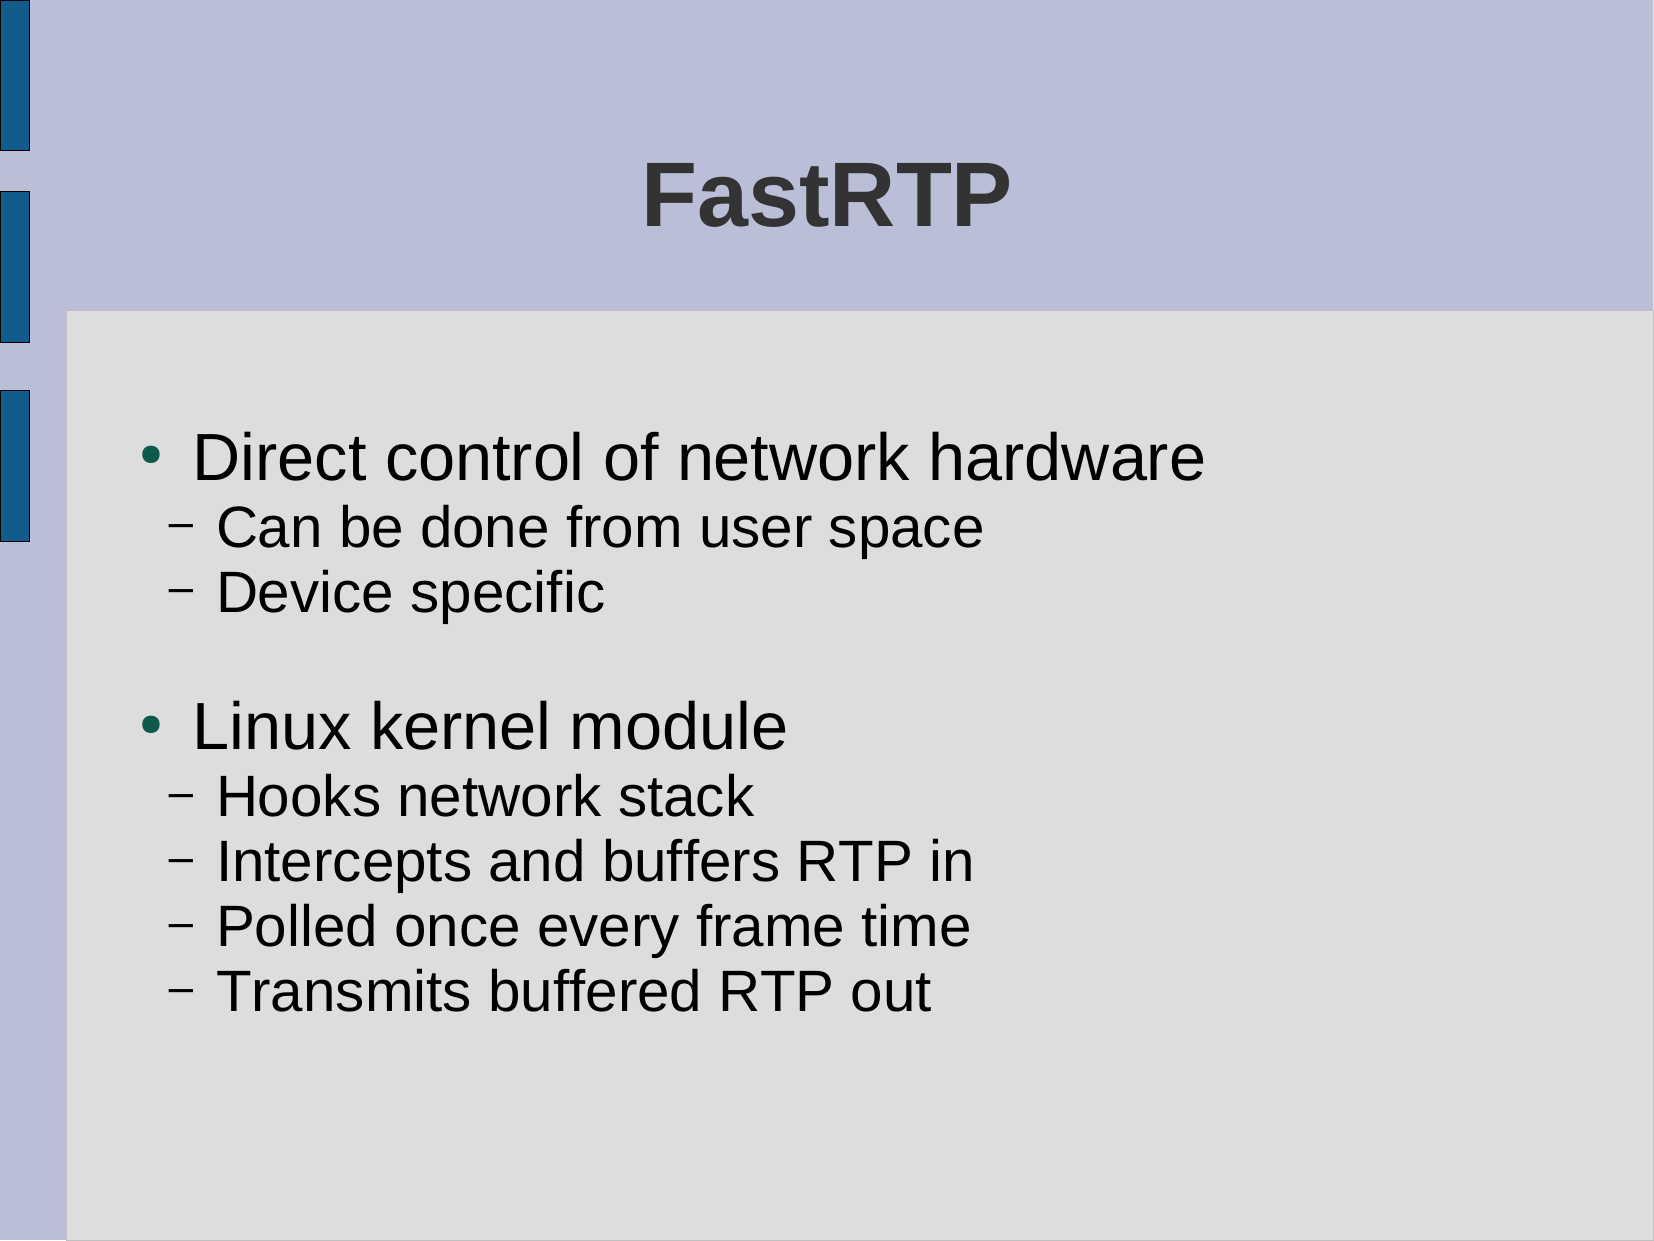

# FastRTP
Direct control of network hardware
Can be done from user space
Device specific
Linux kernel module
Hooks network stack
Intercepts and buffers RTP in
Polled once every frame time
Transmits buffered RTP out